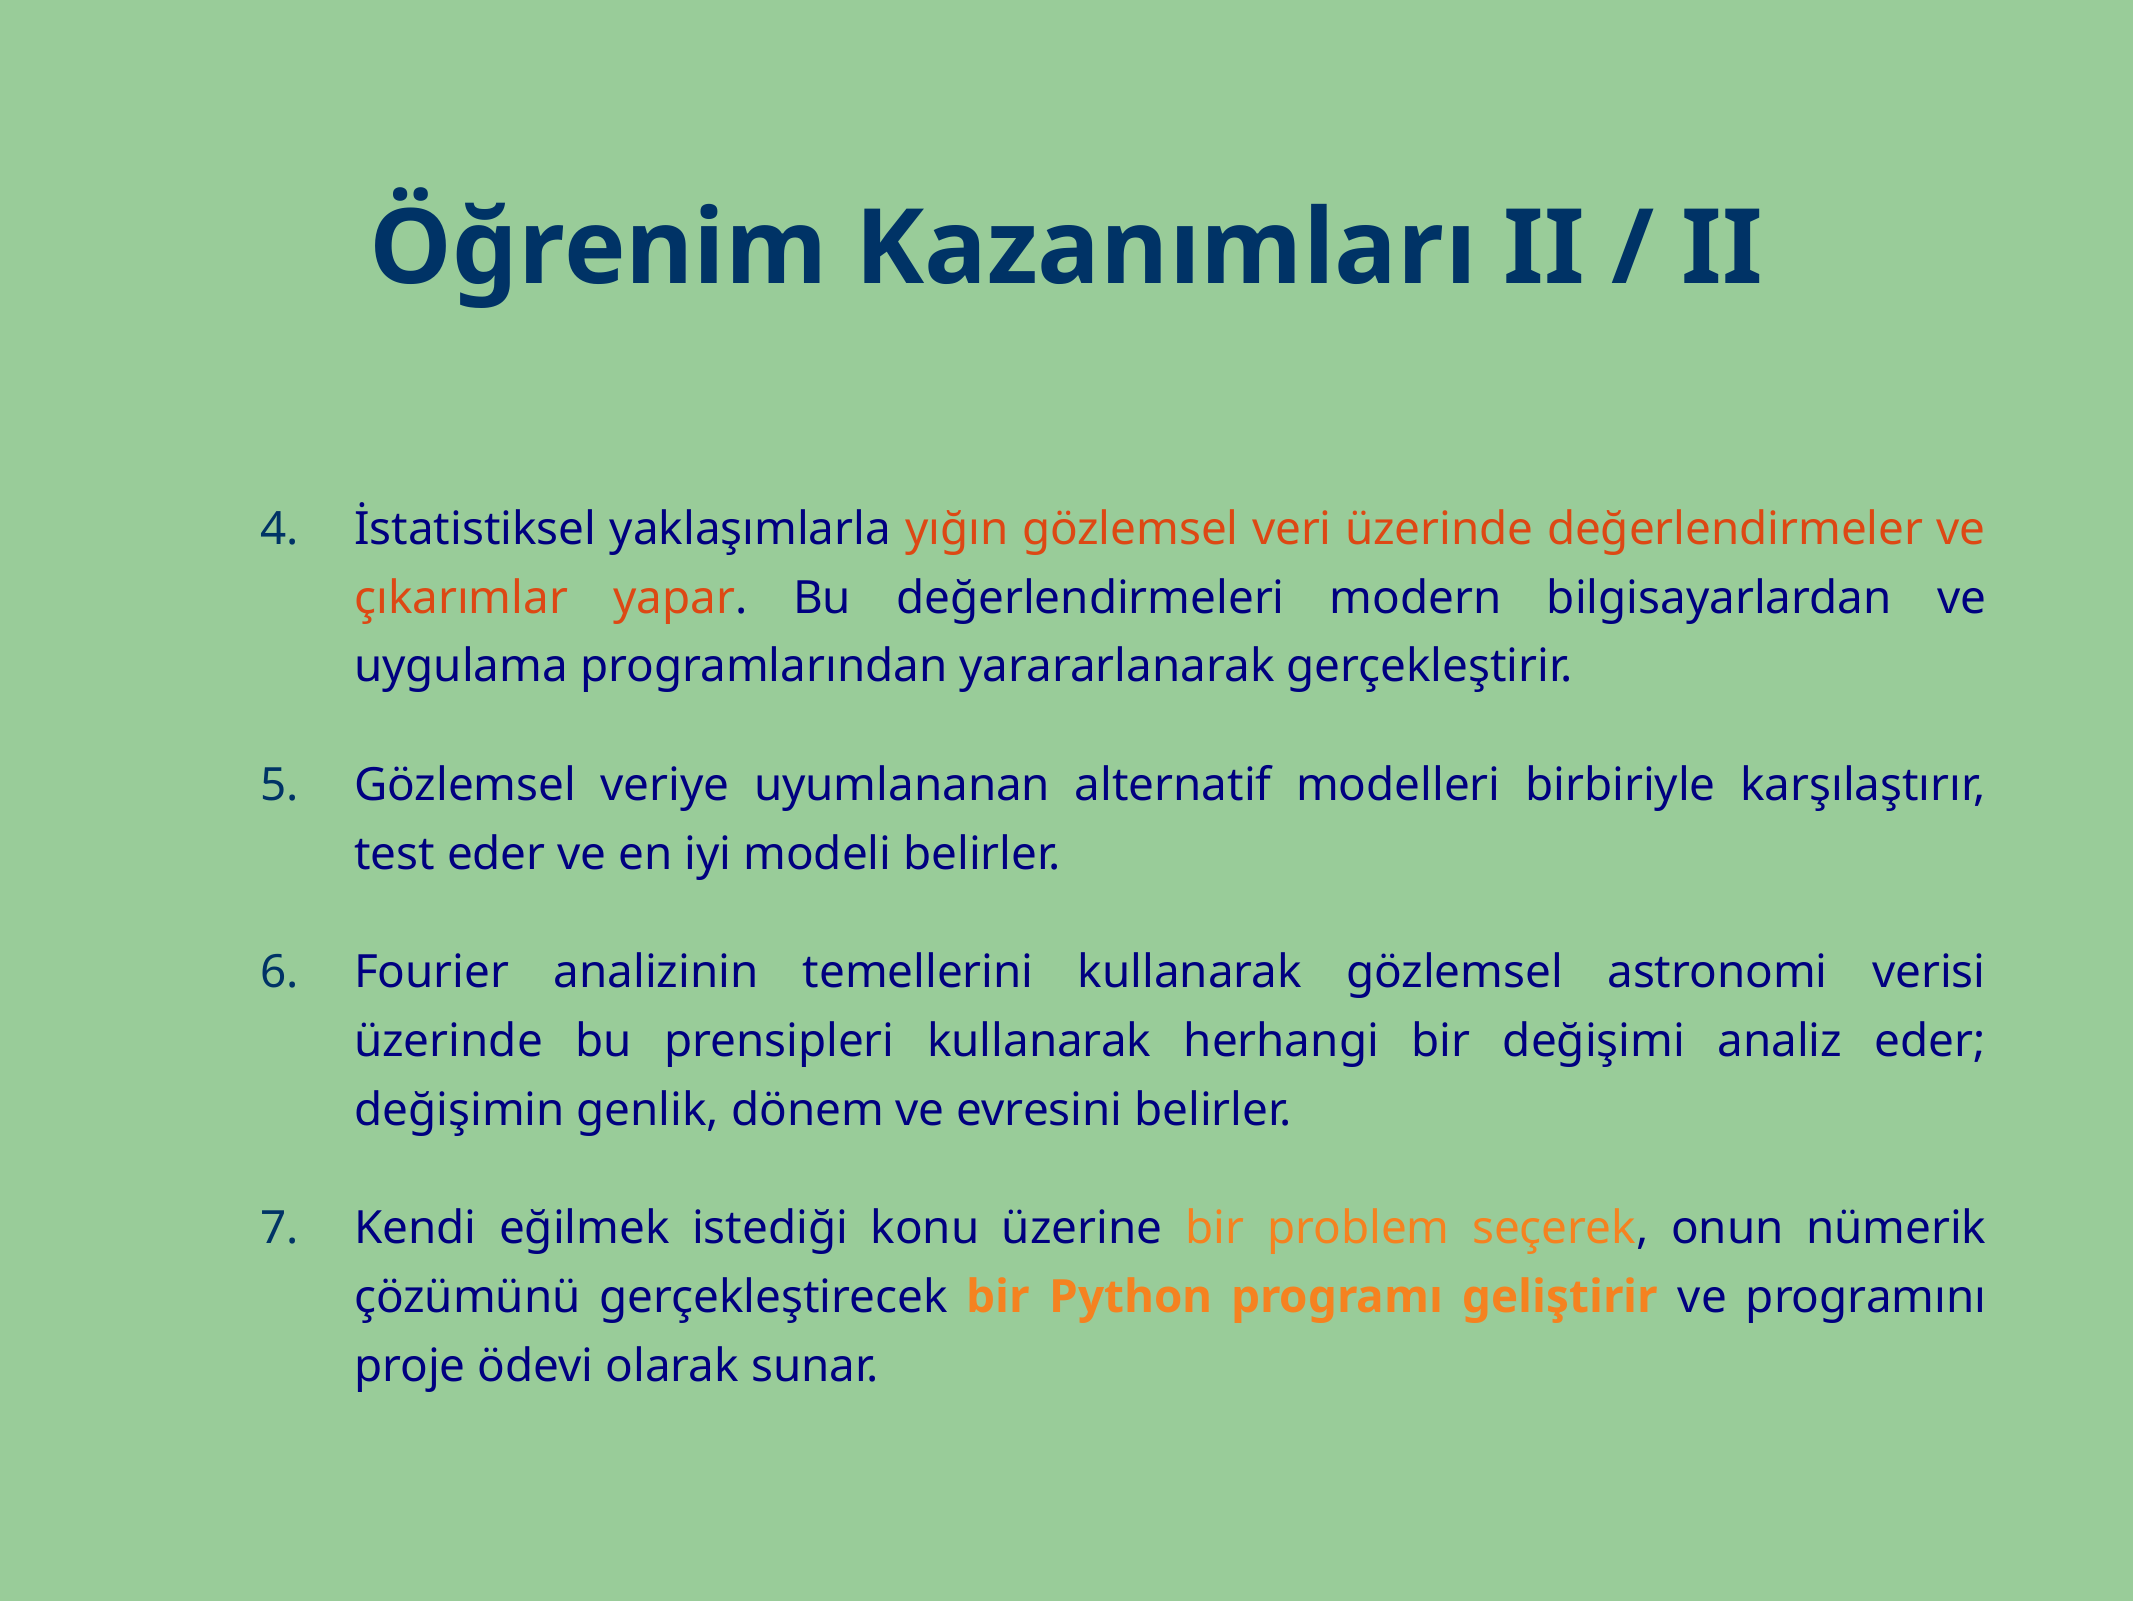

# Öğrenim Kazanımları II / II
İstatistiksel yaklaşımlarla yığın gözlemsel veri üzerinde değerlendirmeler ve çıkarımlar yapar. Bu değerlendirmeleri modern bilgisayarlardan ve uygulama programlarından yarararlanarak gerçekleştirir.
Gözlemsel veriye uyumlananan alternatif modelleri birbiriyle karşılaştırır, test eder ve en iyi modeli belirler.
Fourier analizinin temellerini kullanarak gözlemsel astronomi verisi üzerinde bu prensipleri kullanarak herhangi bir değişimi analiz eder; değişimin genlik, dönem ve evresini belirler.
Kendi eğilmek istediği konu üzerine bir problem seçerek, onun nümerik çözümünü gerçekleştirecek bir Python programı geliştirir ve programını proje ödevi olarak sunar.